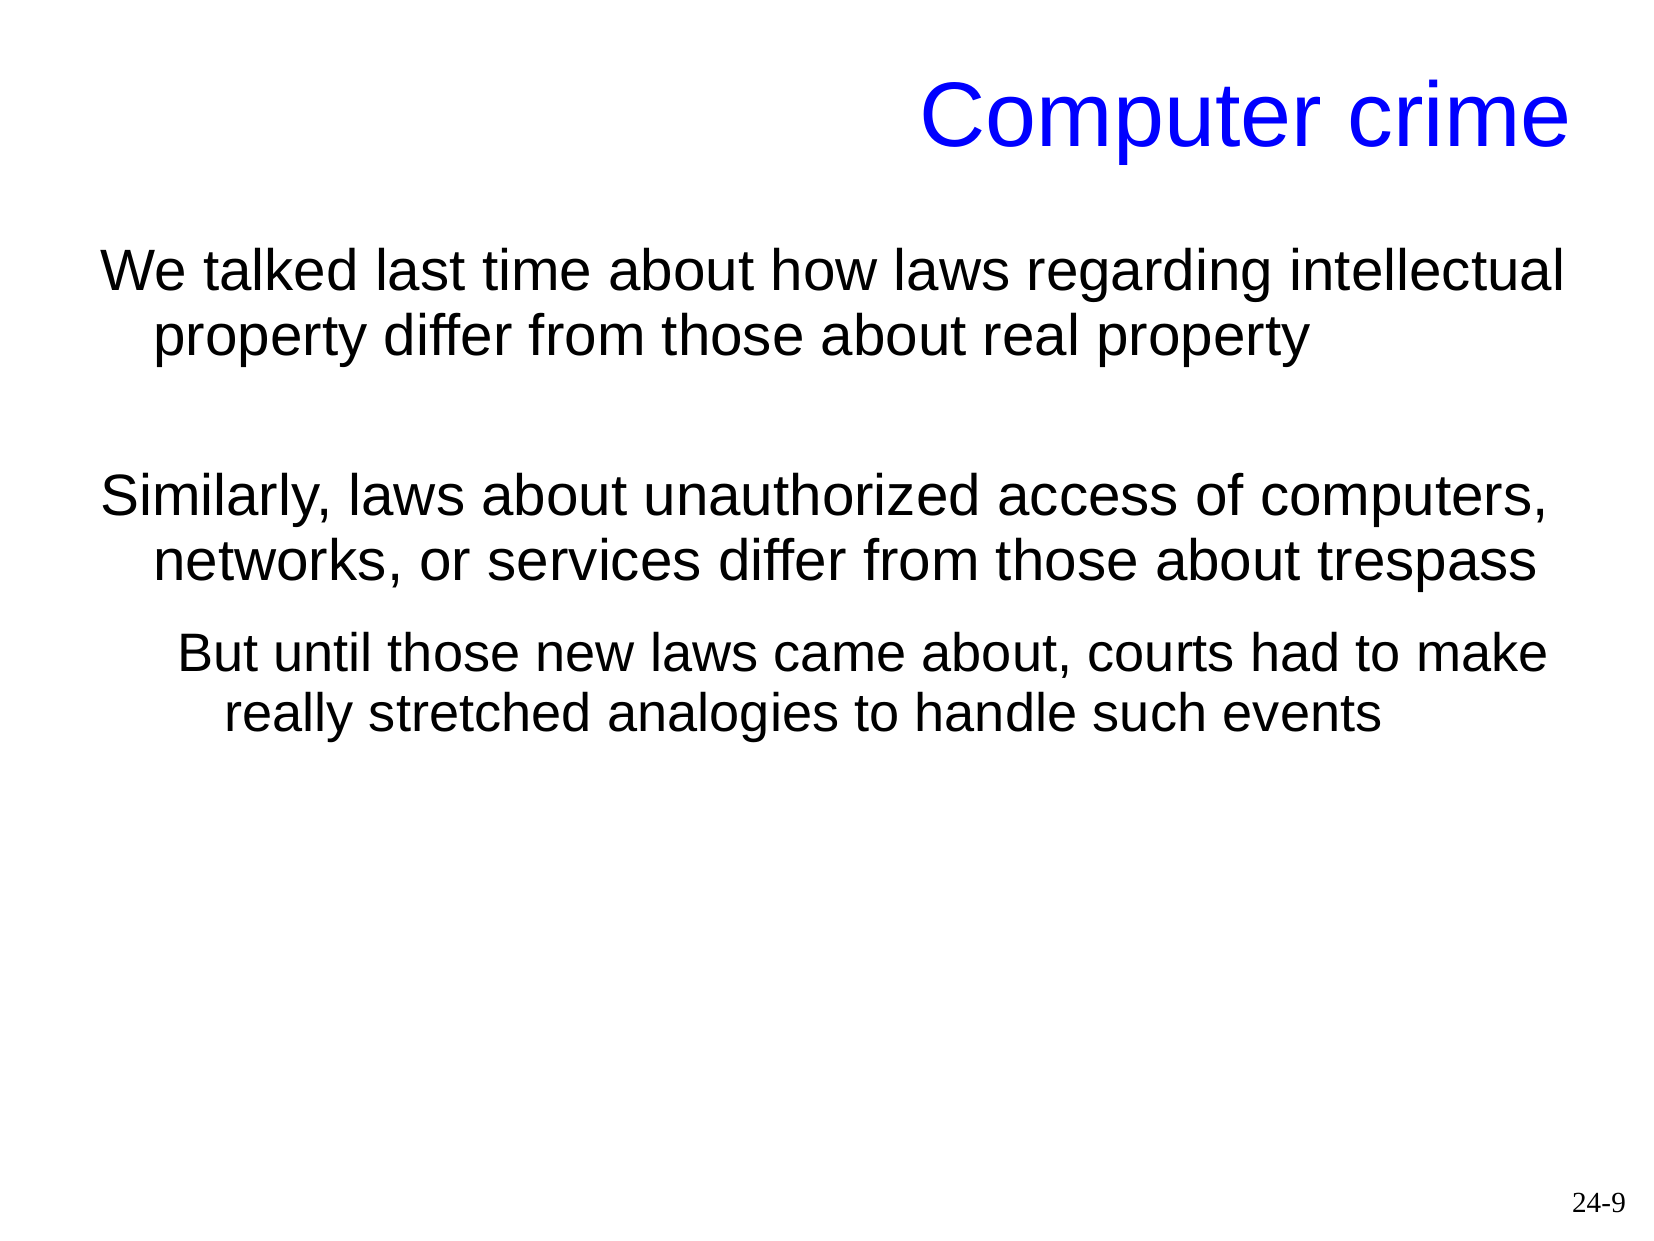

# Computer crime
We talked last time about how laws regarding intellectual property differ from those about real property
Similarly, laws about unauthorized access of computers, networks, or services differ from those about trespass
But until those new laws came about, courts had to make really stretched analogies to handle such events